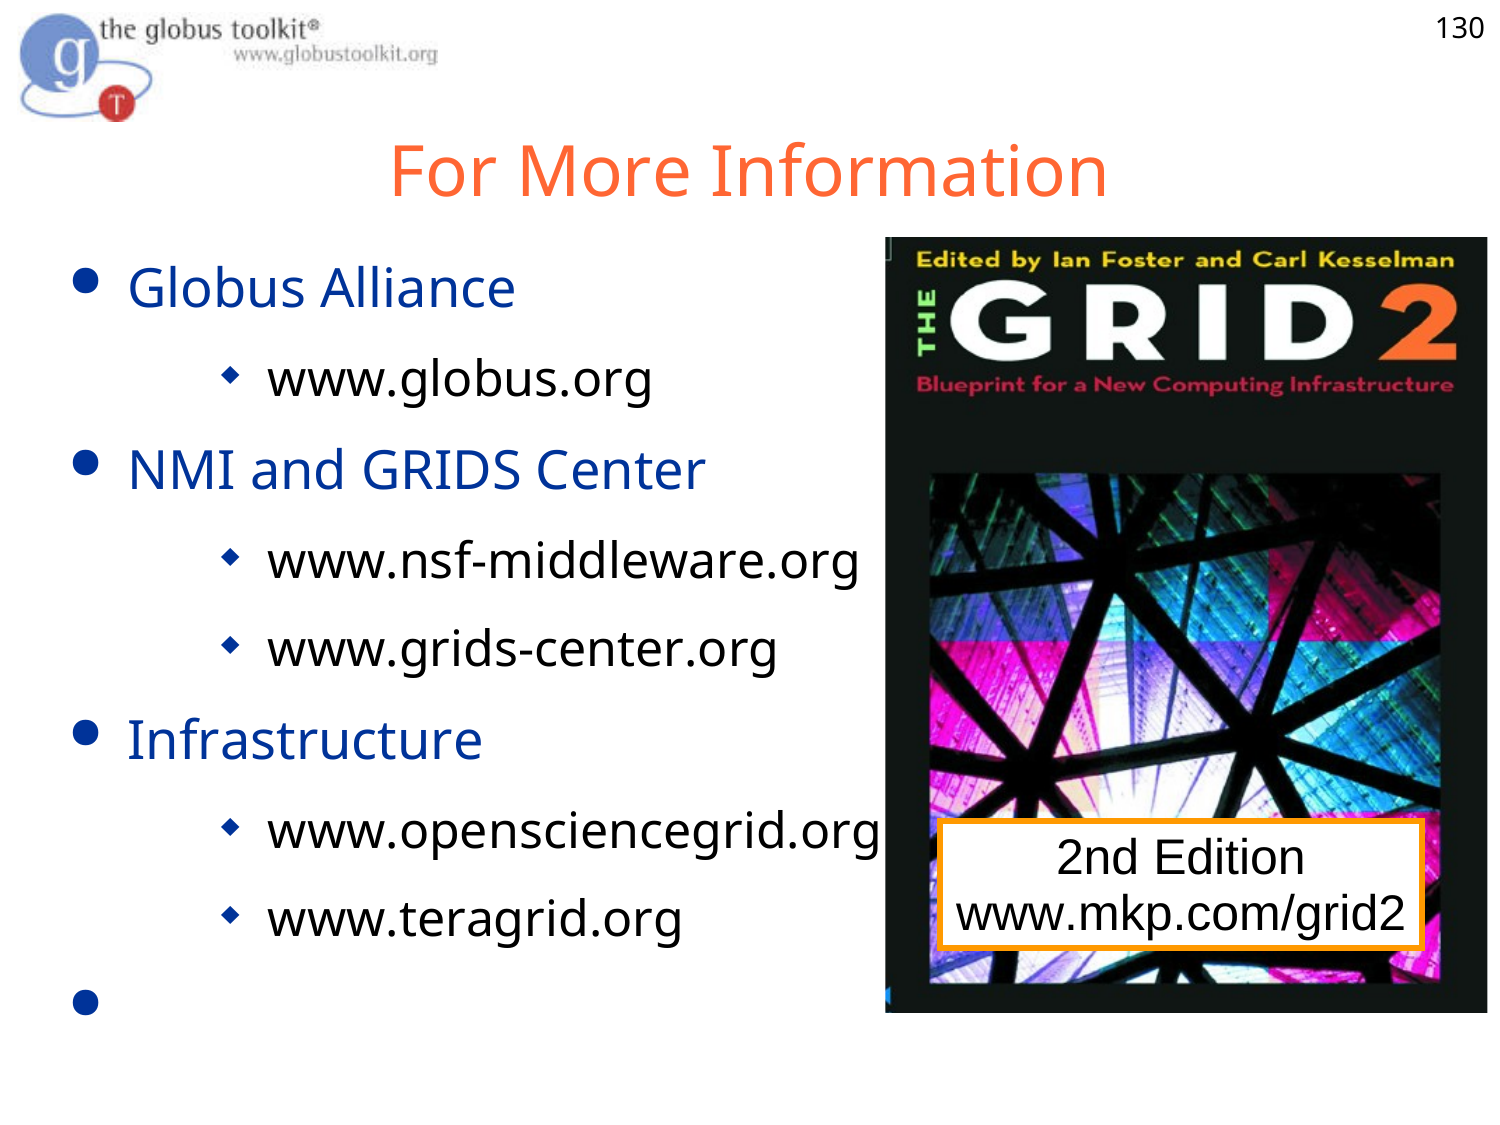

130
# For More Information
Globus Alliance
www.globus.org
NMI and GRIDS Center
www.nsf-middleware.org
www.grids-center.org
Infrastructure
www.opensciencegrid.org
www.teragrid.org
2nd Edition
www.mkp.com/grid2